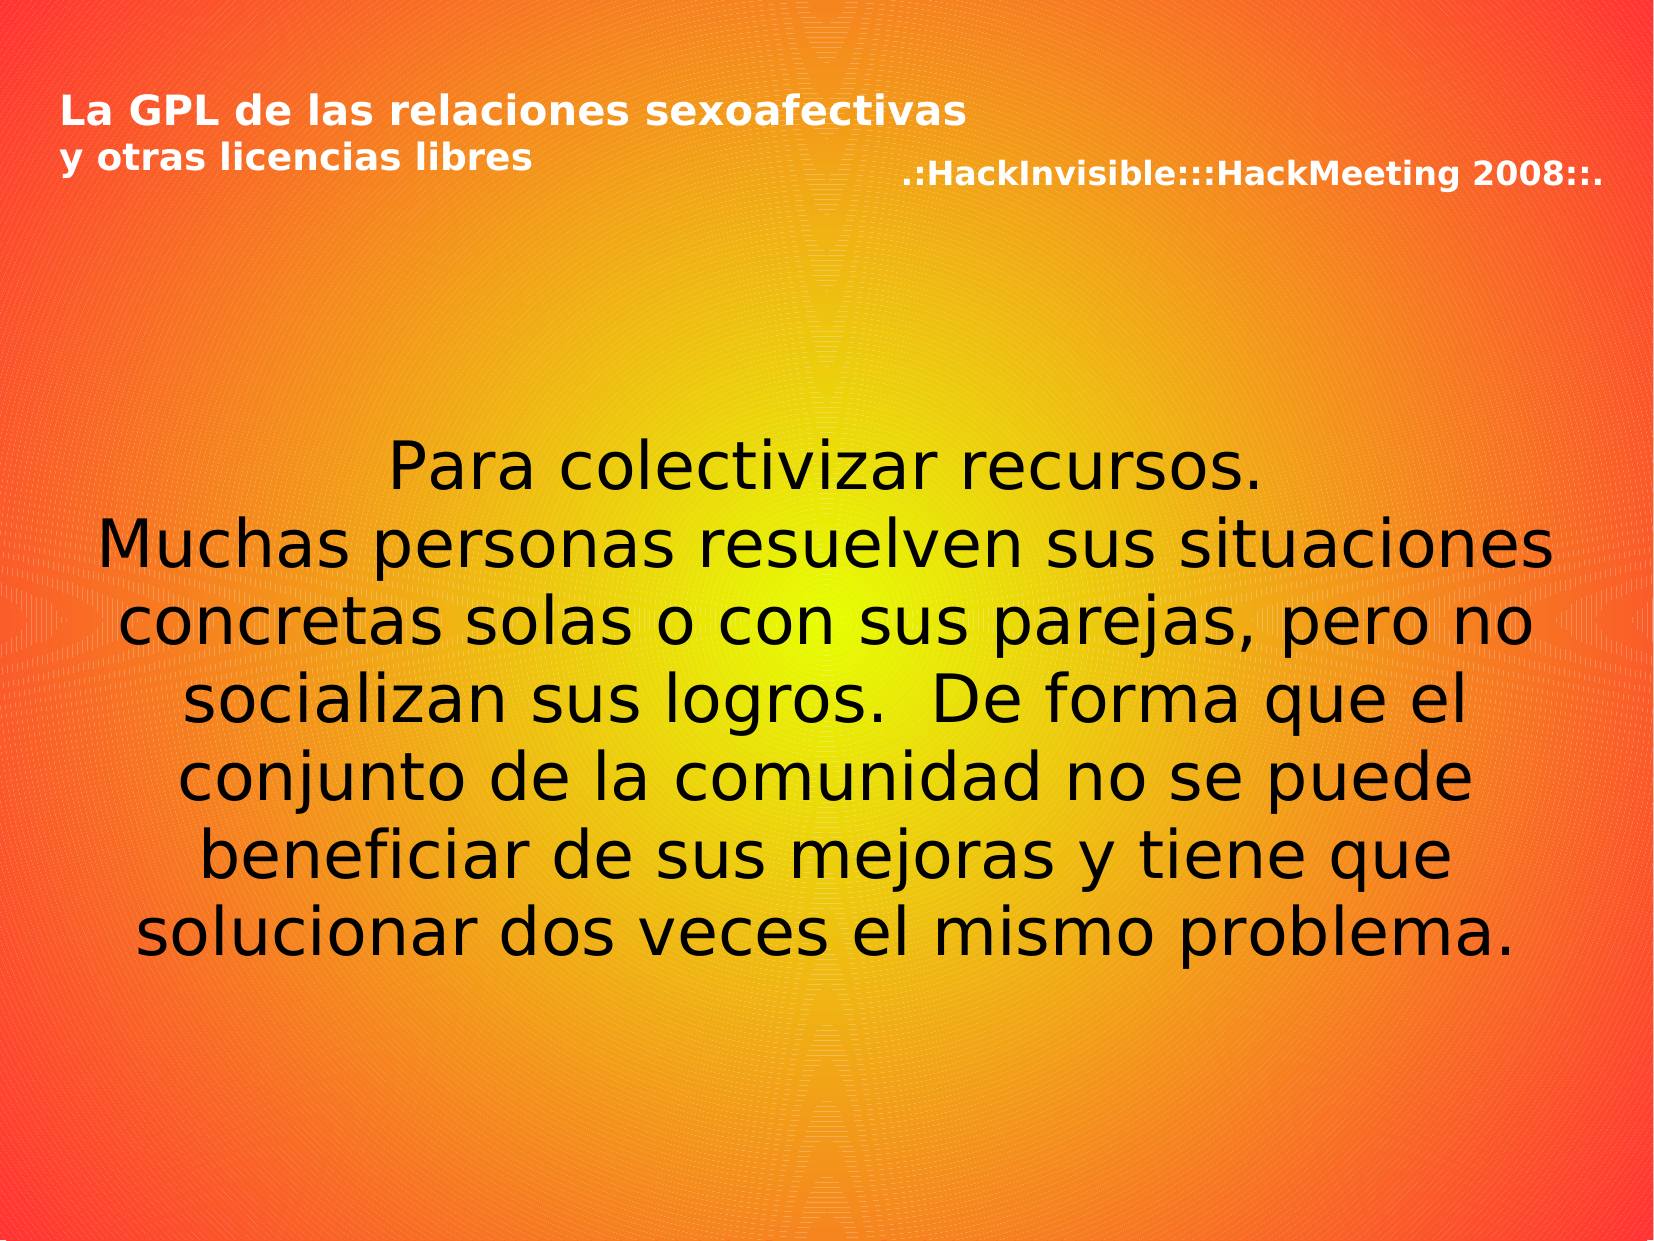

#
La GPL de las relaciones sexoafectivas
y otras licencias libres
.:HackInvisible:::HackMeeting 2008::.
Para colectivizar recursos.
Muchas personas resuelven sus situaciones concretas solas o con sus parejas, pero no socializan sus logros. De forma que el conjunto de la comunidad no se puede beneficiar de sus mejoras y tiene que solucionar dos veces el mismo problema.